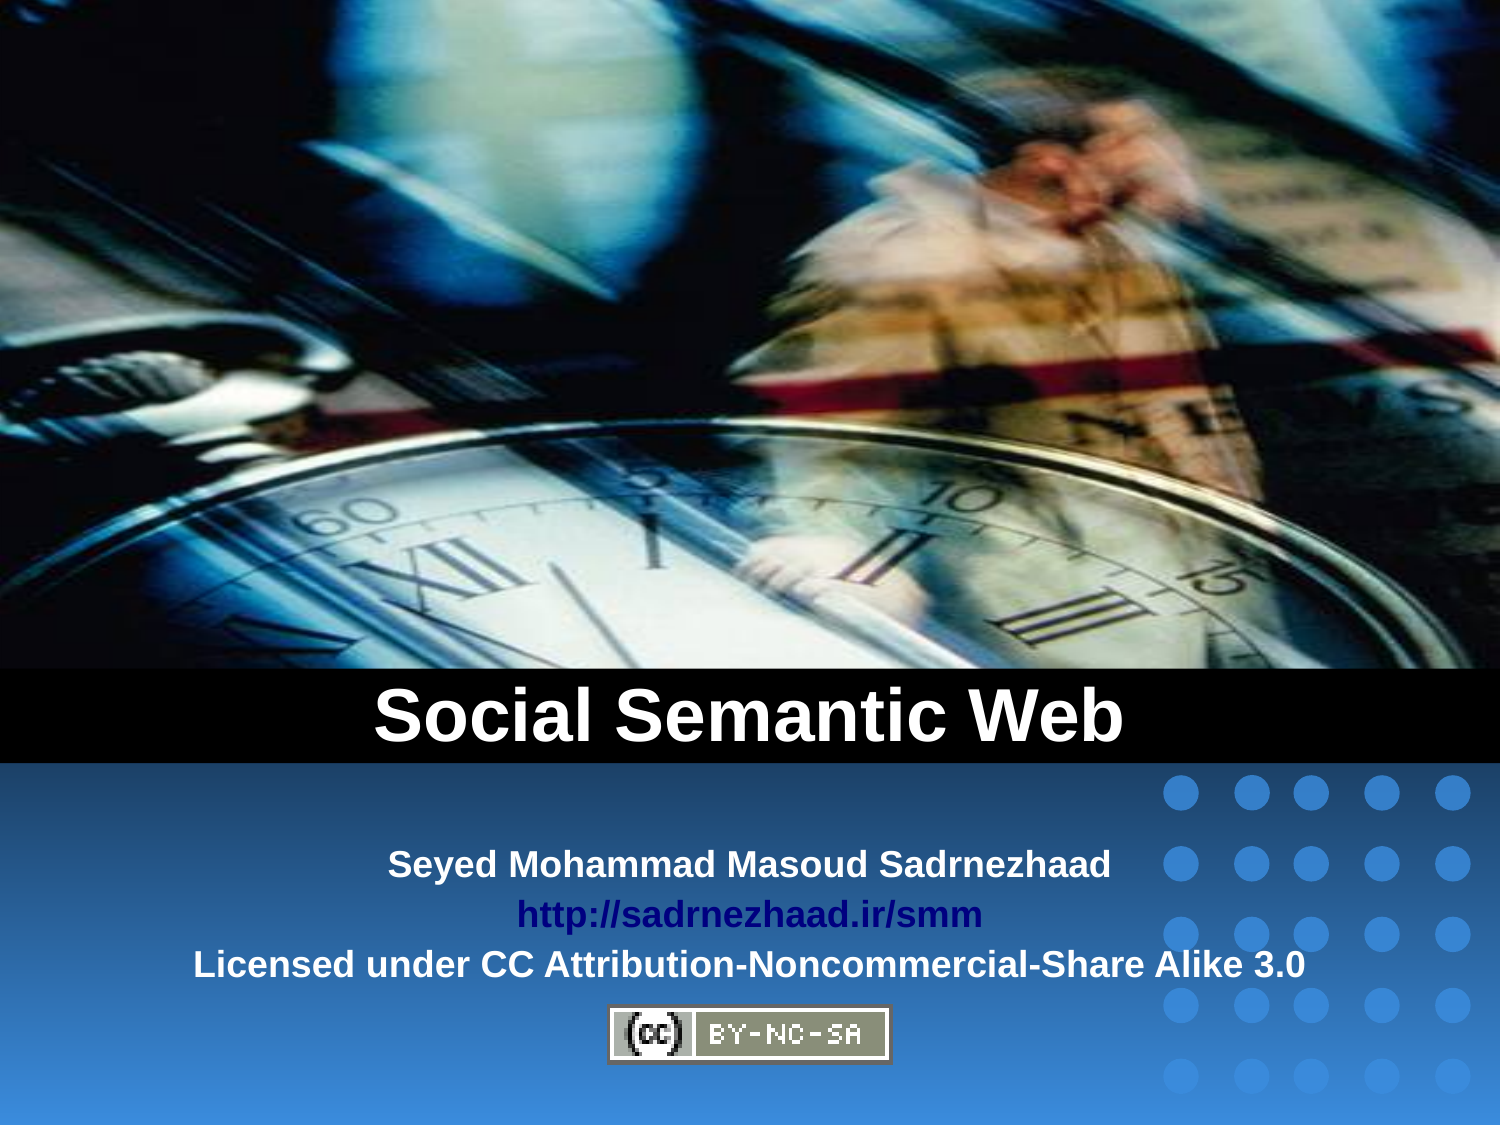

# Social Semantic Web
Seyed Mohammad Masoud Sadrnezhaad
http://sadrnezhaad.ir/smm
Licensed under CC Attribution-Noncommercial-Share Alike 3.0